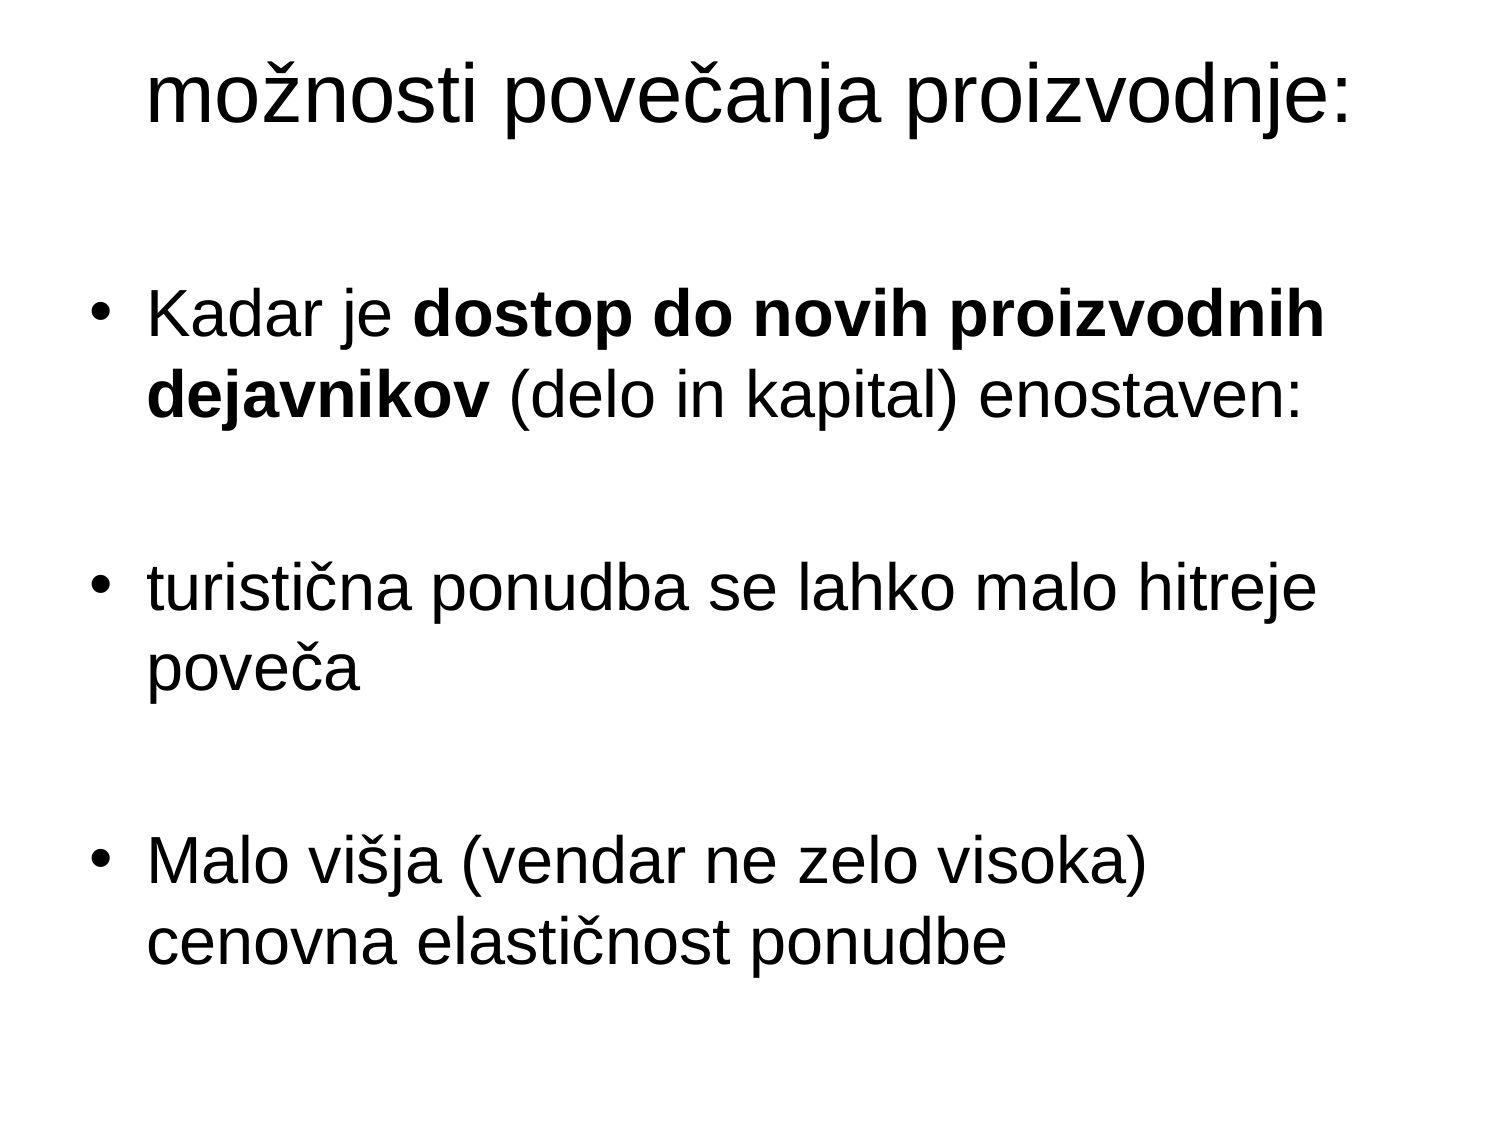

# možnosti povečanja proizvodnje:
Kadar je dostop do novih proizvodnih dejavnikov (delo in kapital) enostaven:
turistična ponudba se lahko malo hitreje poveča
Malo višja (vendar ne zelo visoka) cenovna elastičnost ponudbe